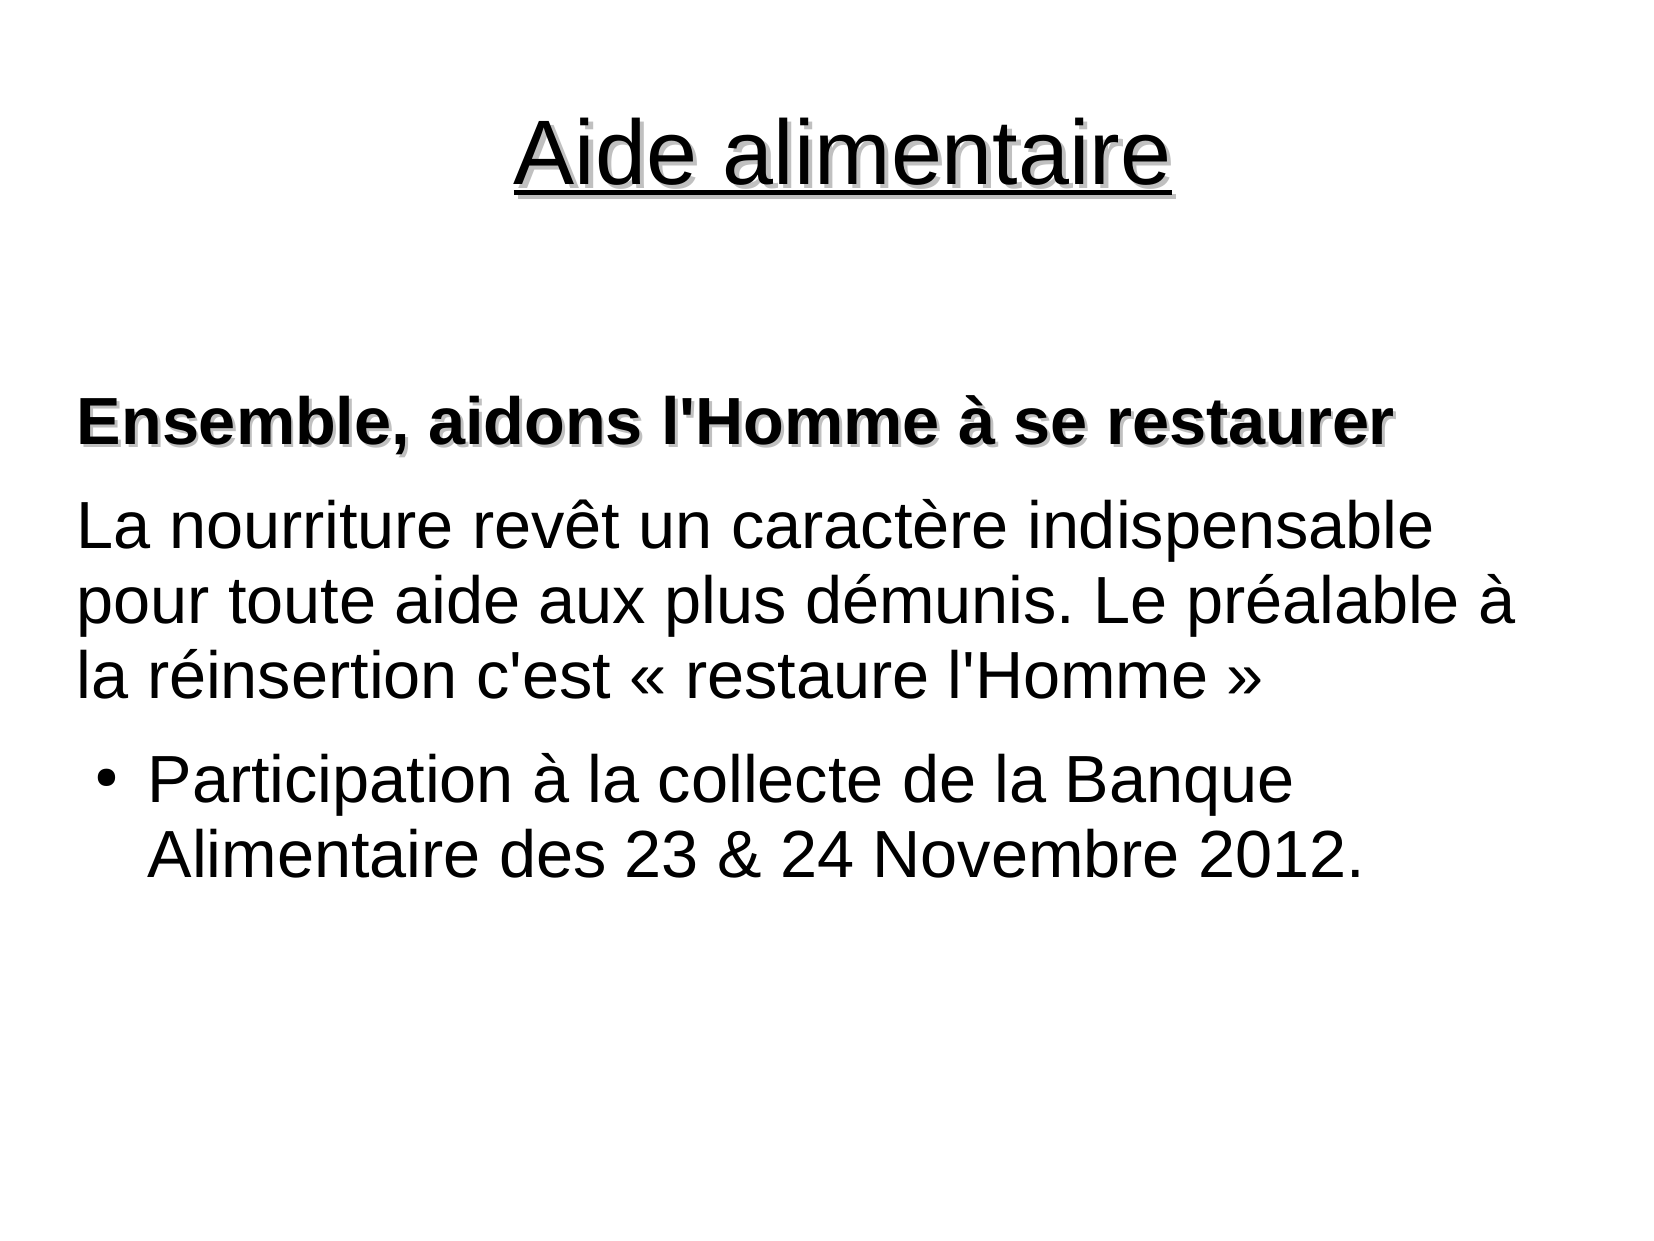

# Aide alimentaire
Ensemble, aidons l'Homme à se restaurer
La nourriture revêt un caractère indispensable pour toute aide aux plus démunis. Le préalable à la réinsertion c'est « restaure l'Homme »
Participation à la collecte de la Banque Alimentaire des 23 & 24 Novembre 2012.